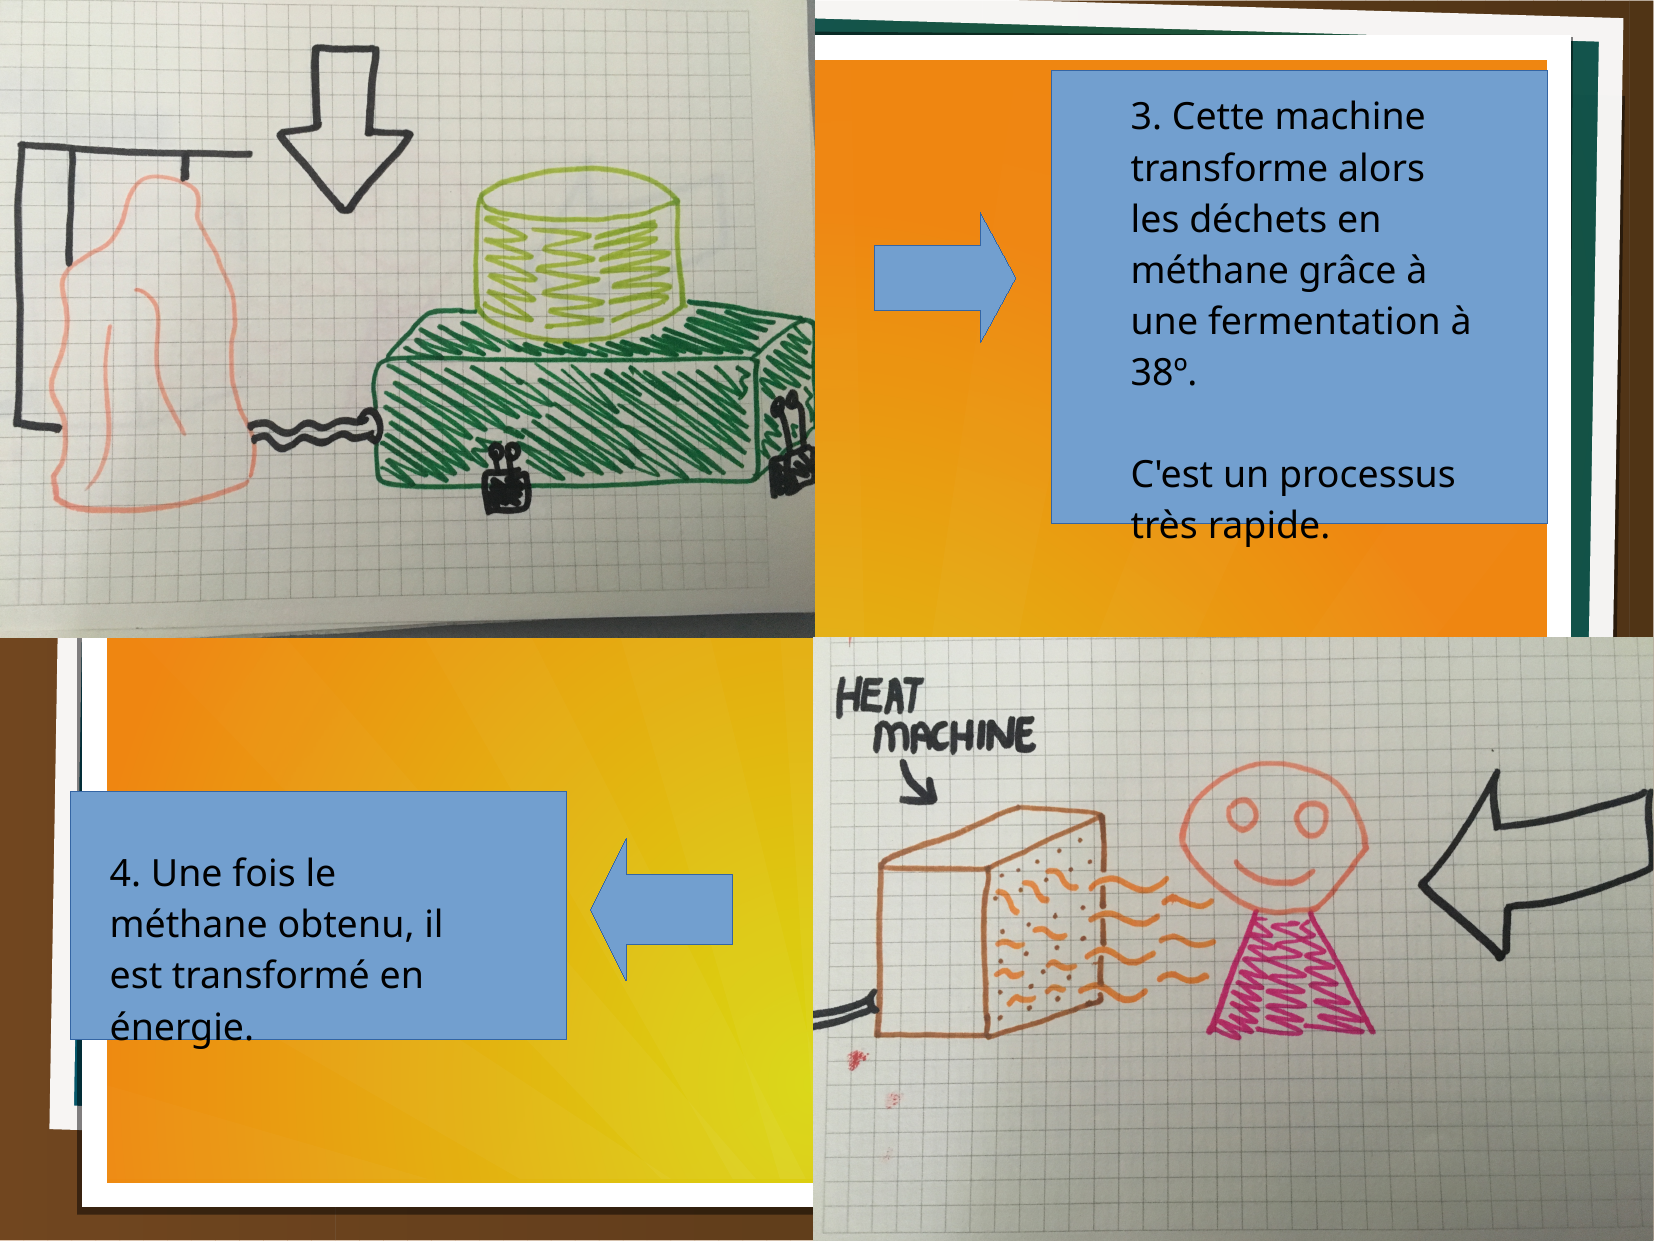

3. Cette machine transforme alors les déchets en méthane grâce à une fermentation à 38º.
C'est un processus très rapide.
4. Une fois le méthane obtenu, il est transformé en énergie.